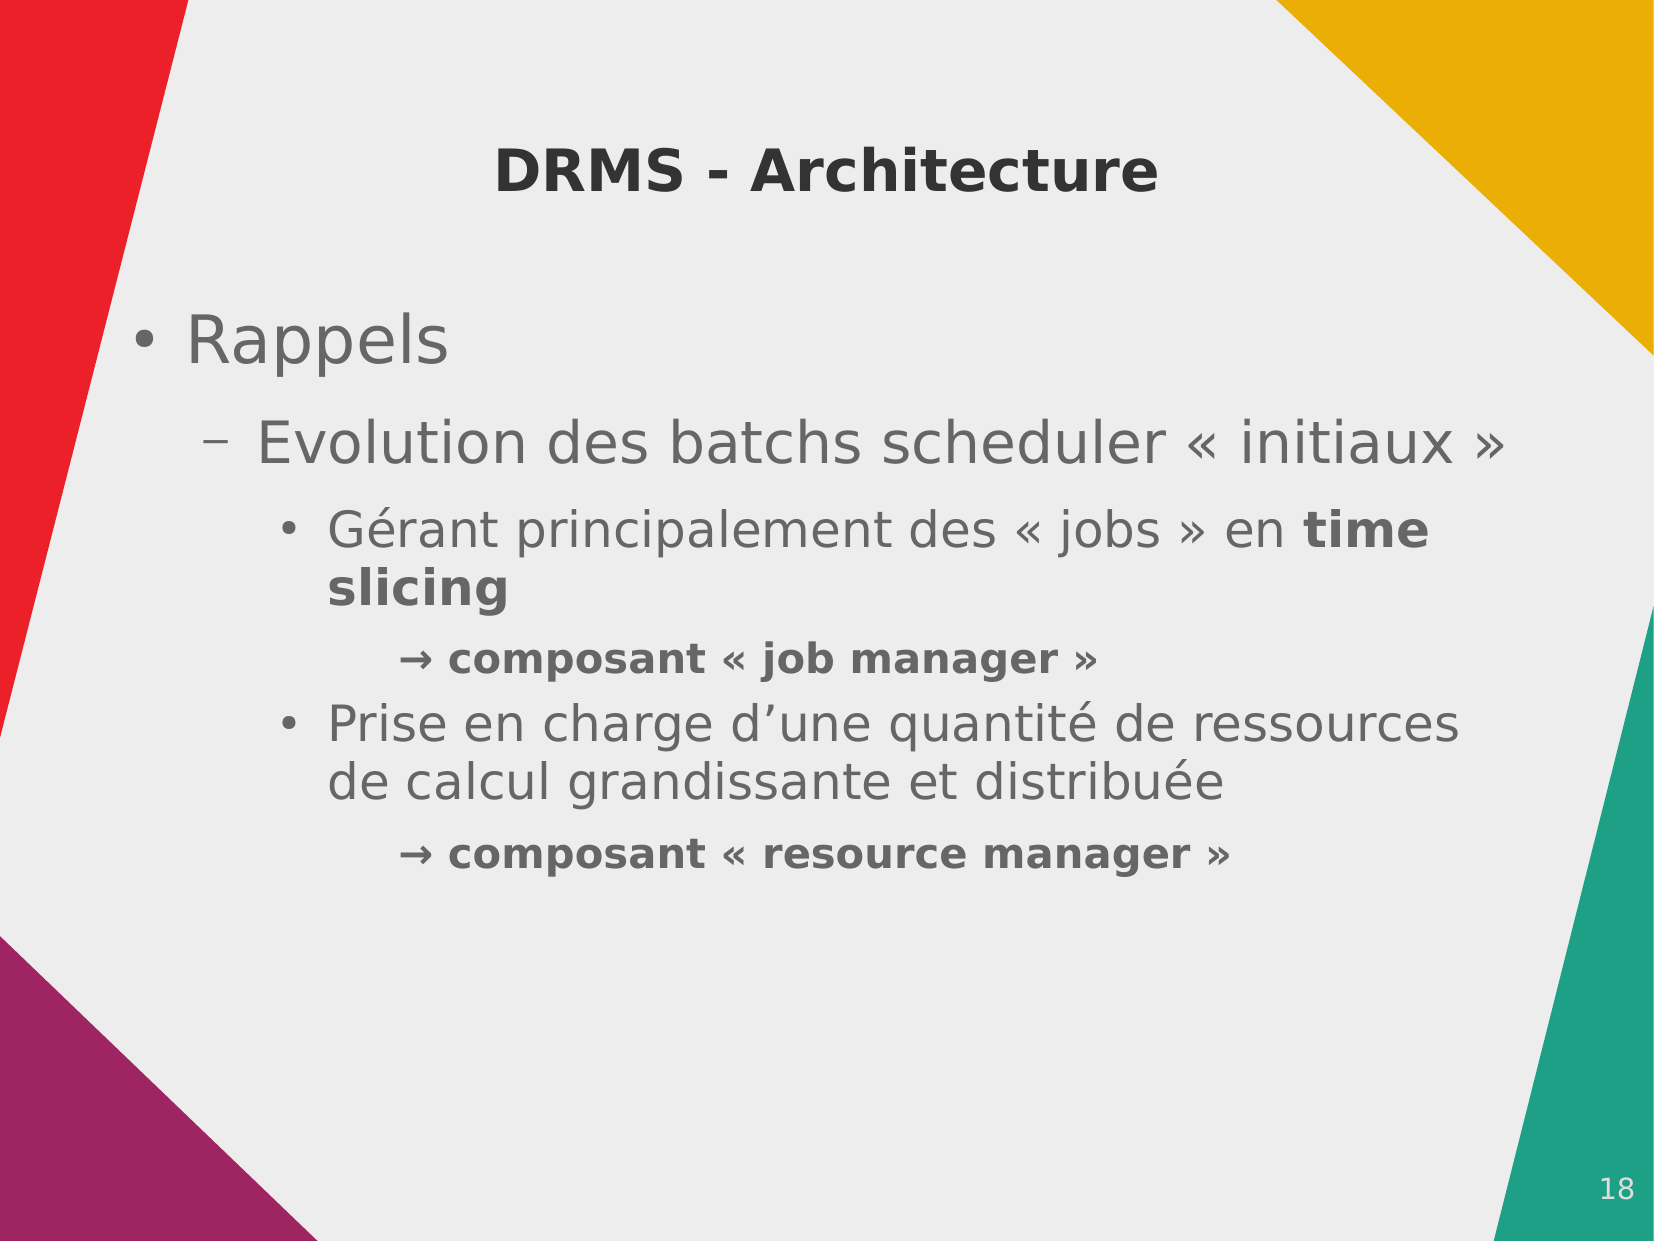

# DRMS - Architecture
Rappels
Evolution des batchs scheduler « initiaux »
Gérant principalement des « jobs » en time slicing
→ composant « job manager »
Prise en charge d’une quantité de ressources de calcul grandissante et distribuée
→ composant « resource manager »
18